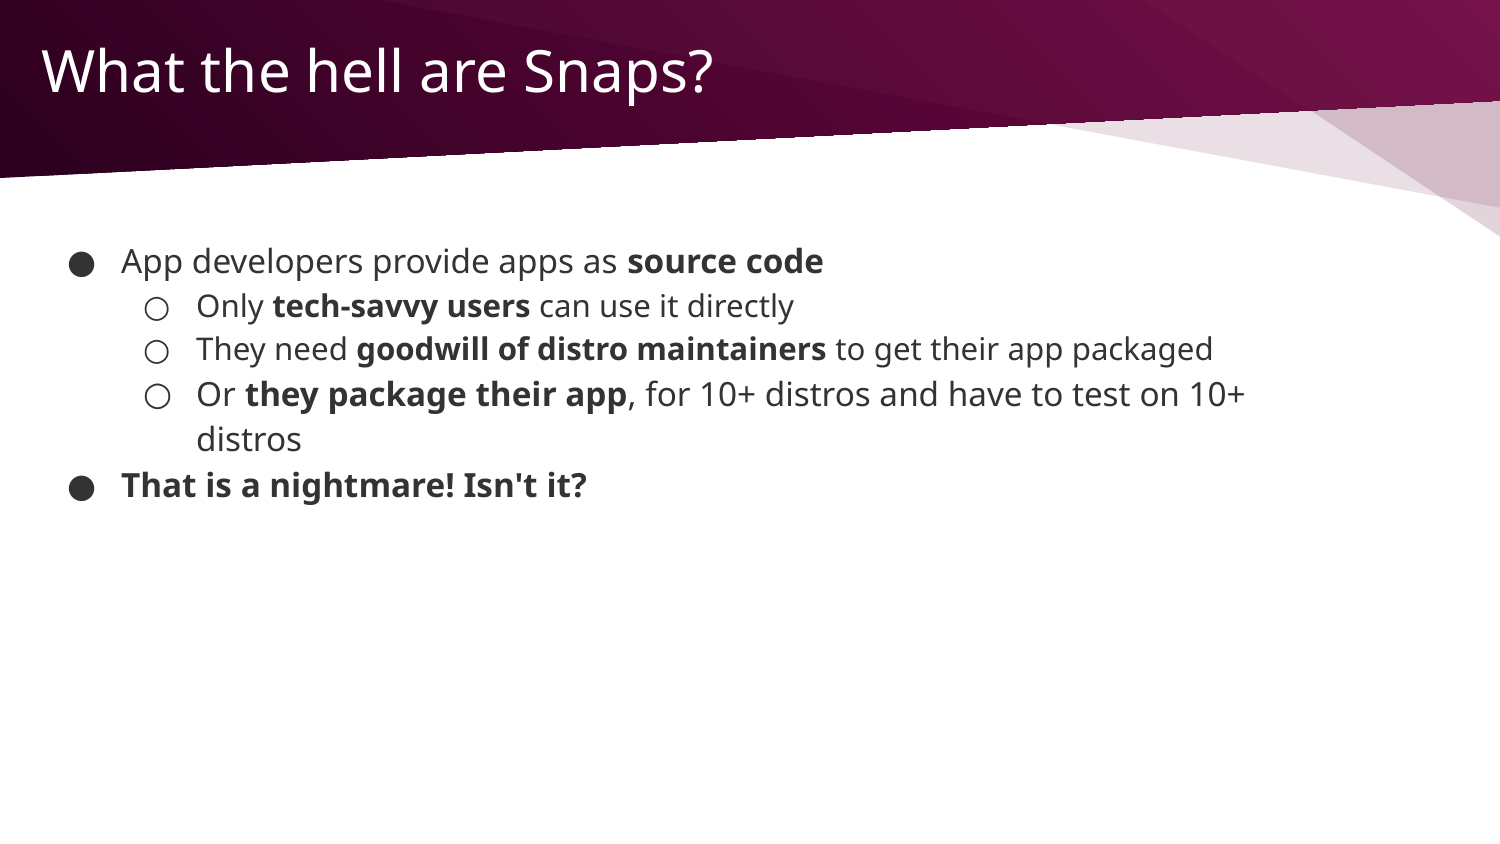

What the hell are Snaps?
# App developers provide apps as source code
Only tech-savvy users can use it directly
They need goodwill of distro maintainers to get their app packaged
Or they package their app, for 10+ distros and have to test on 10+ distros
That is a nightmare! Isn't it?